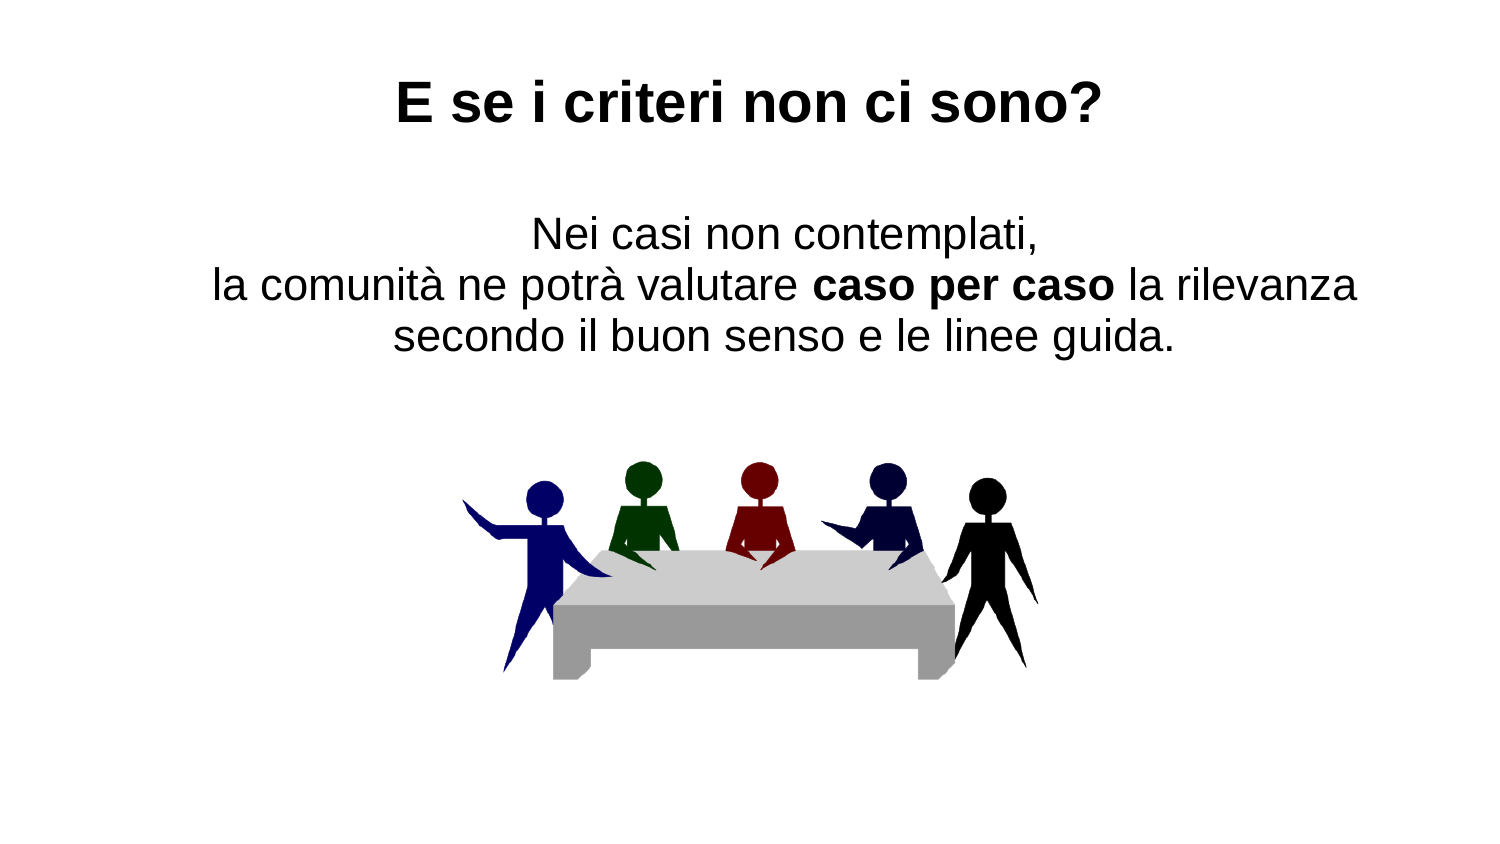

# E se i criteri non ci sono?
Nei casi non contemplati,
la comunità ne potrà valutare caso per caso la rilevanza
secondo il buon senso e le linee guida.